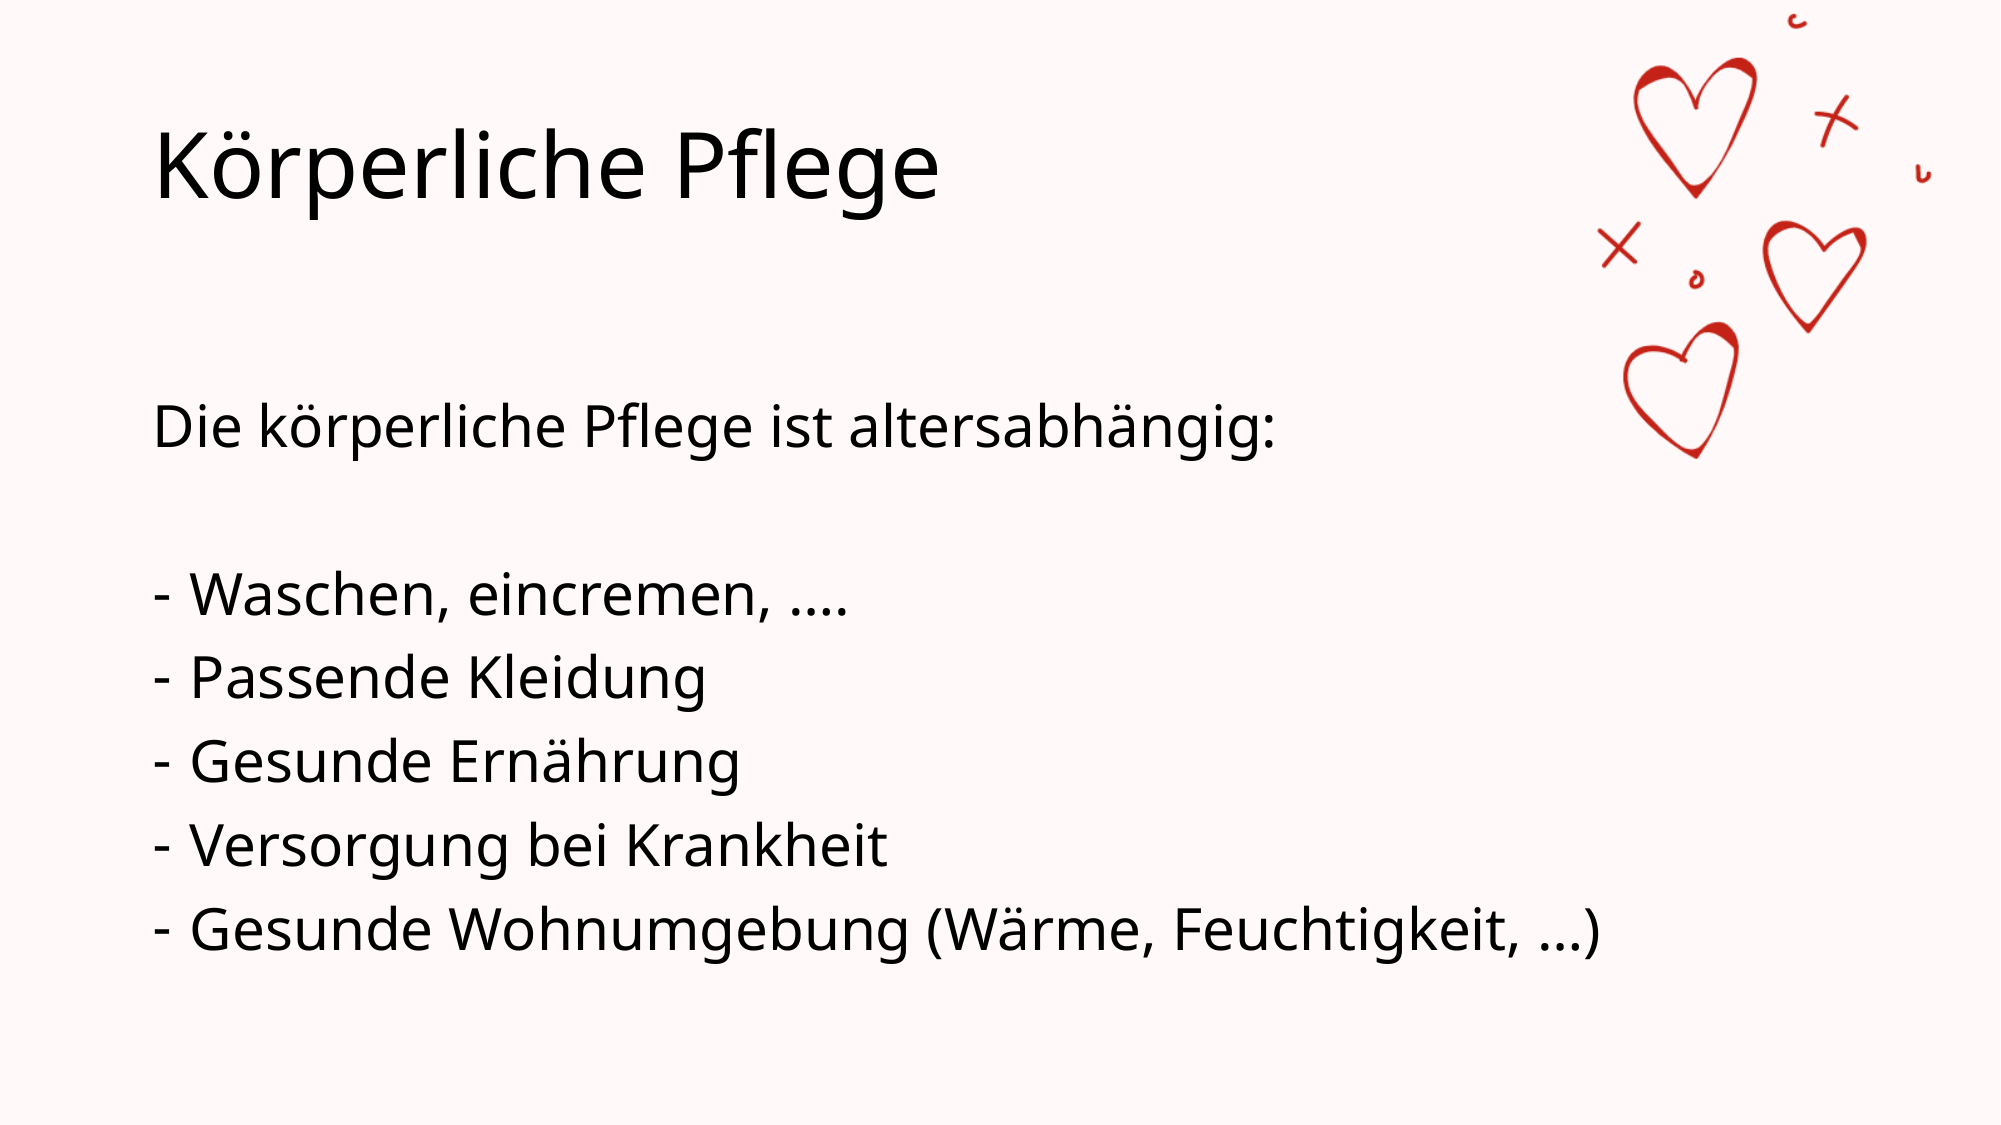

# Körperliche Pflege
Die körperliche Pflege ist altersabhängig:
Waschen, eincremen, ….
Passende Kleidung
Gesunde Ernährung
Versorgung bei Krankheit
Gesunde Wohnumgebung (Wärme, Feuchtigkeit, …)